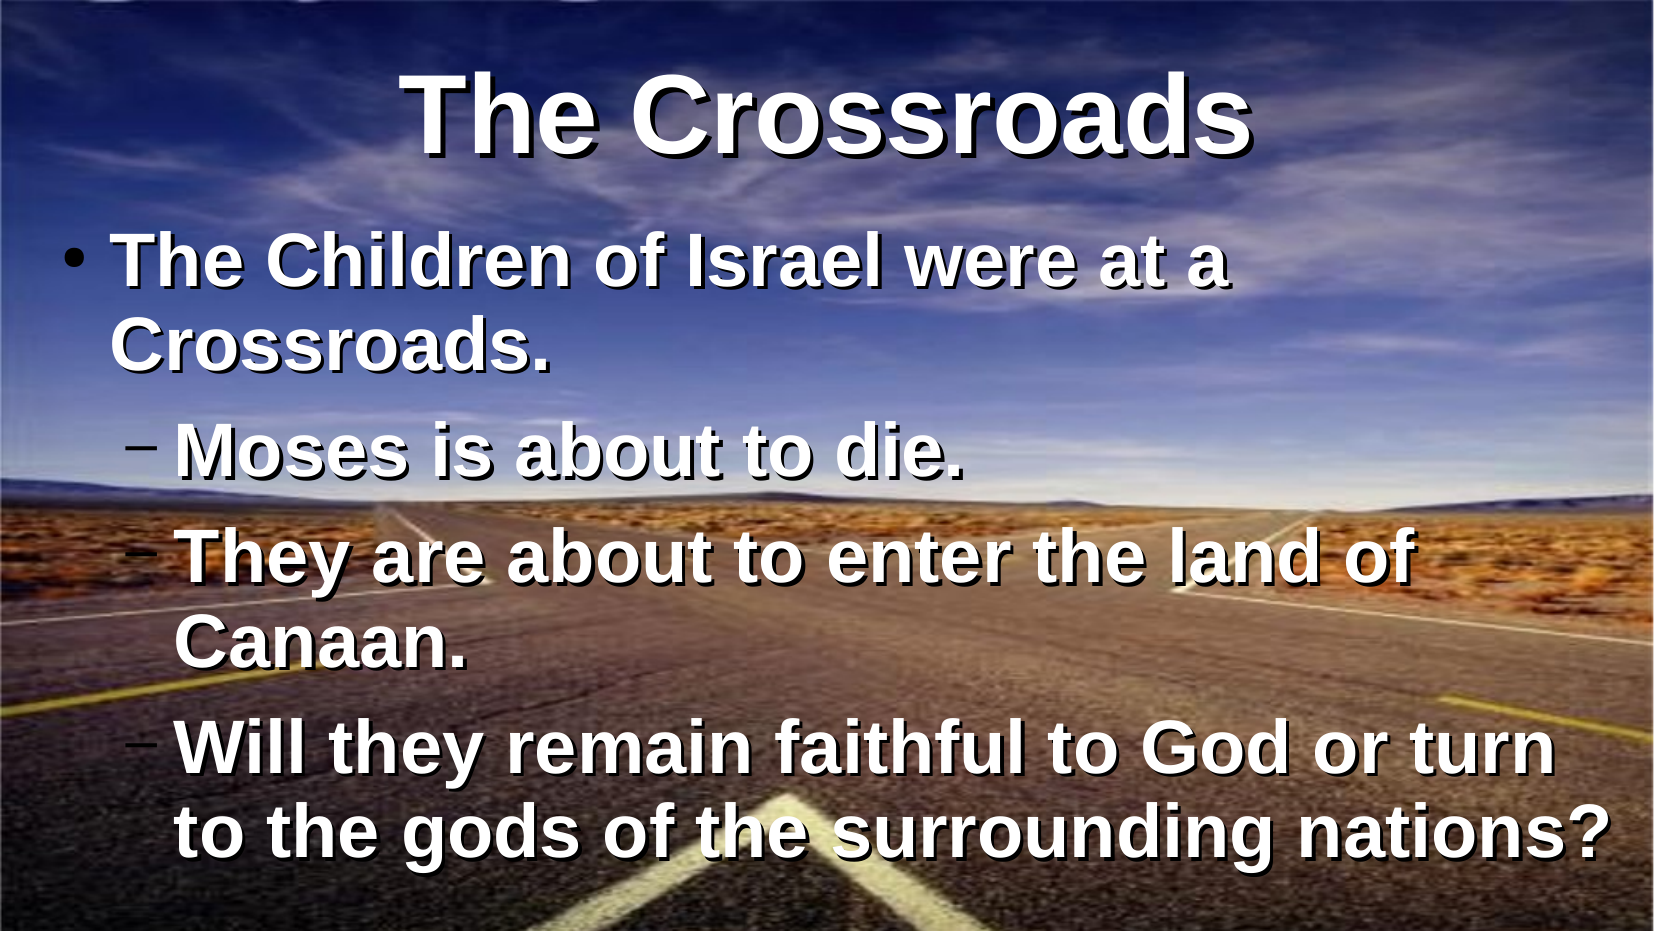

# The Crossroads
The Children of Israel were at a Crossroads.
Moses is about to die.
They are about to enter the land of Canaan.
Will they remain faithful to God or turn to the gods of the surrounding nations?